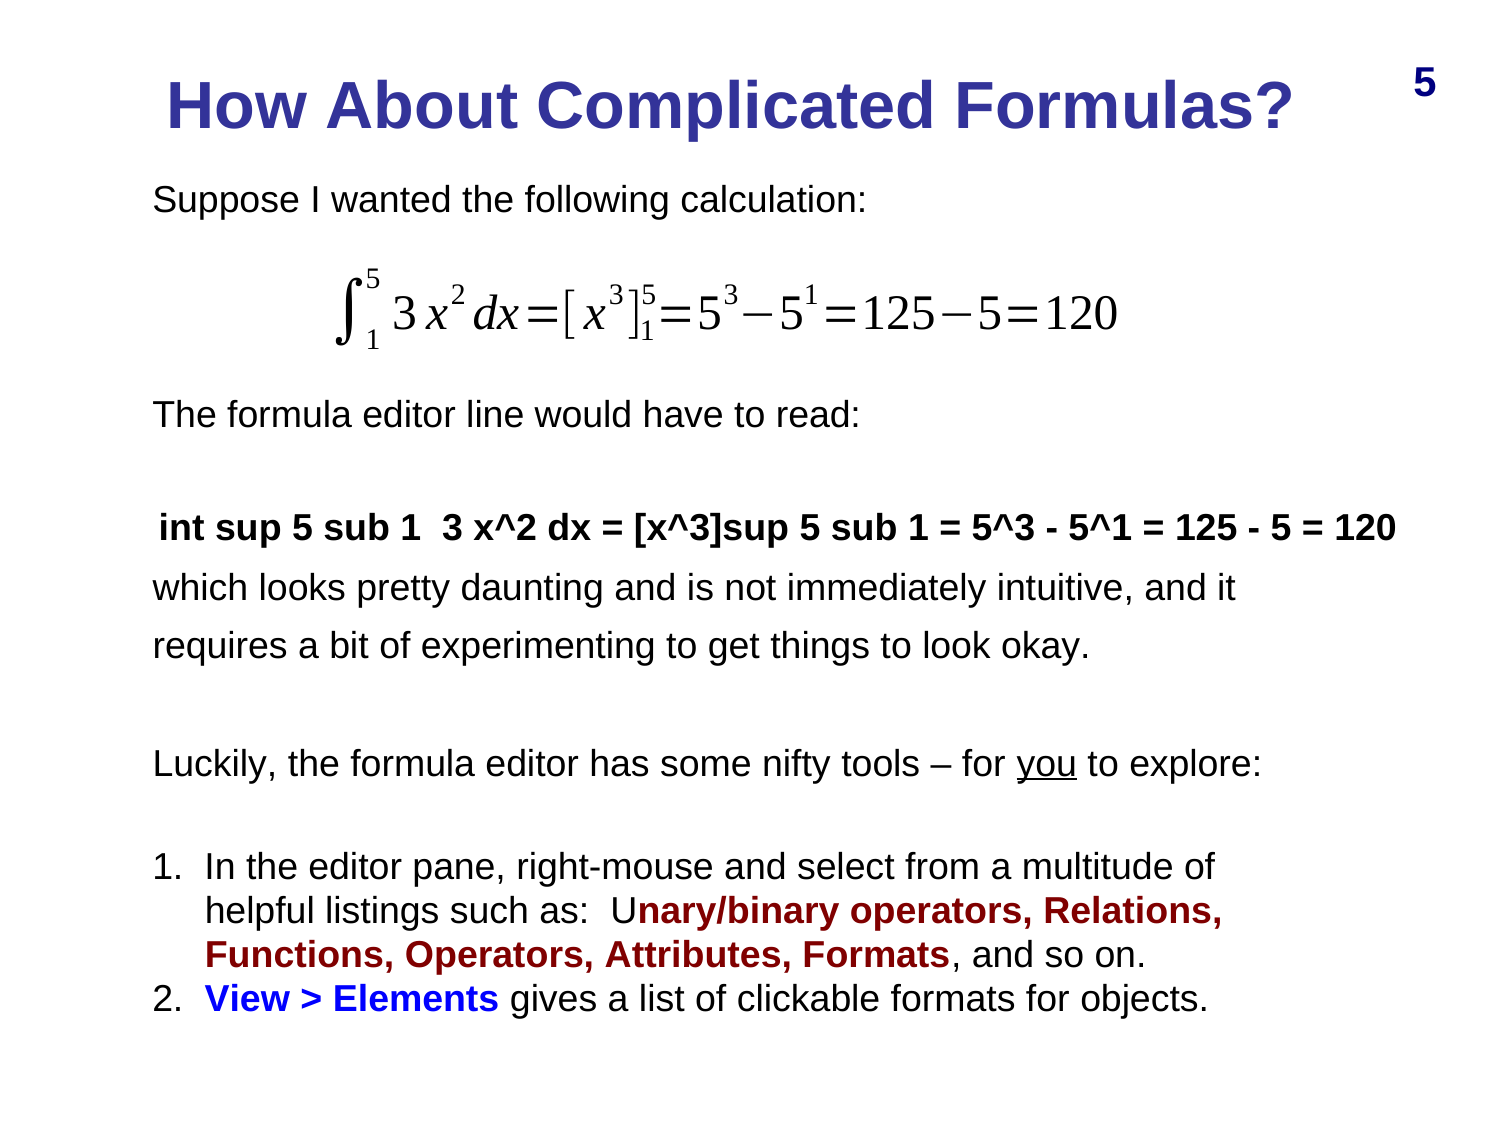

5
# How About Complicated Formulas?
Suppose I wanted the following calculation:
The formula editor line would have to read:
 int sup 5 sub 1 3 x^2 dx = [x^3]sup 5 sub 1 = 5^3 - 5^1 = 125 - 5 = 120
 which looks pretty daunting and is not immediately intuitive, and it
 requires a bit of experimenting to get things to look okay.
 Luckily, the formula editor has some nifty tools – for you to explore:
1. In the editor pane, right-mouse and select from a multitude of
 helpful listings such as: Unary/binary operators, Relations,
 Functions, Operators, Attributes, Formats, and so on.
2. View > Elements gives a list of clickable formats for objects.